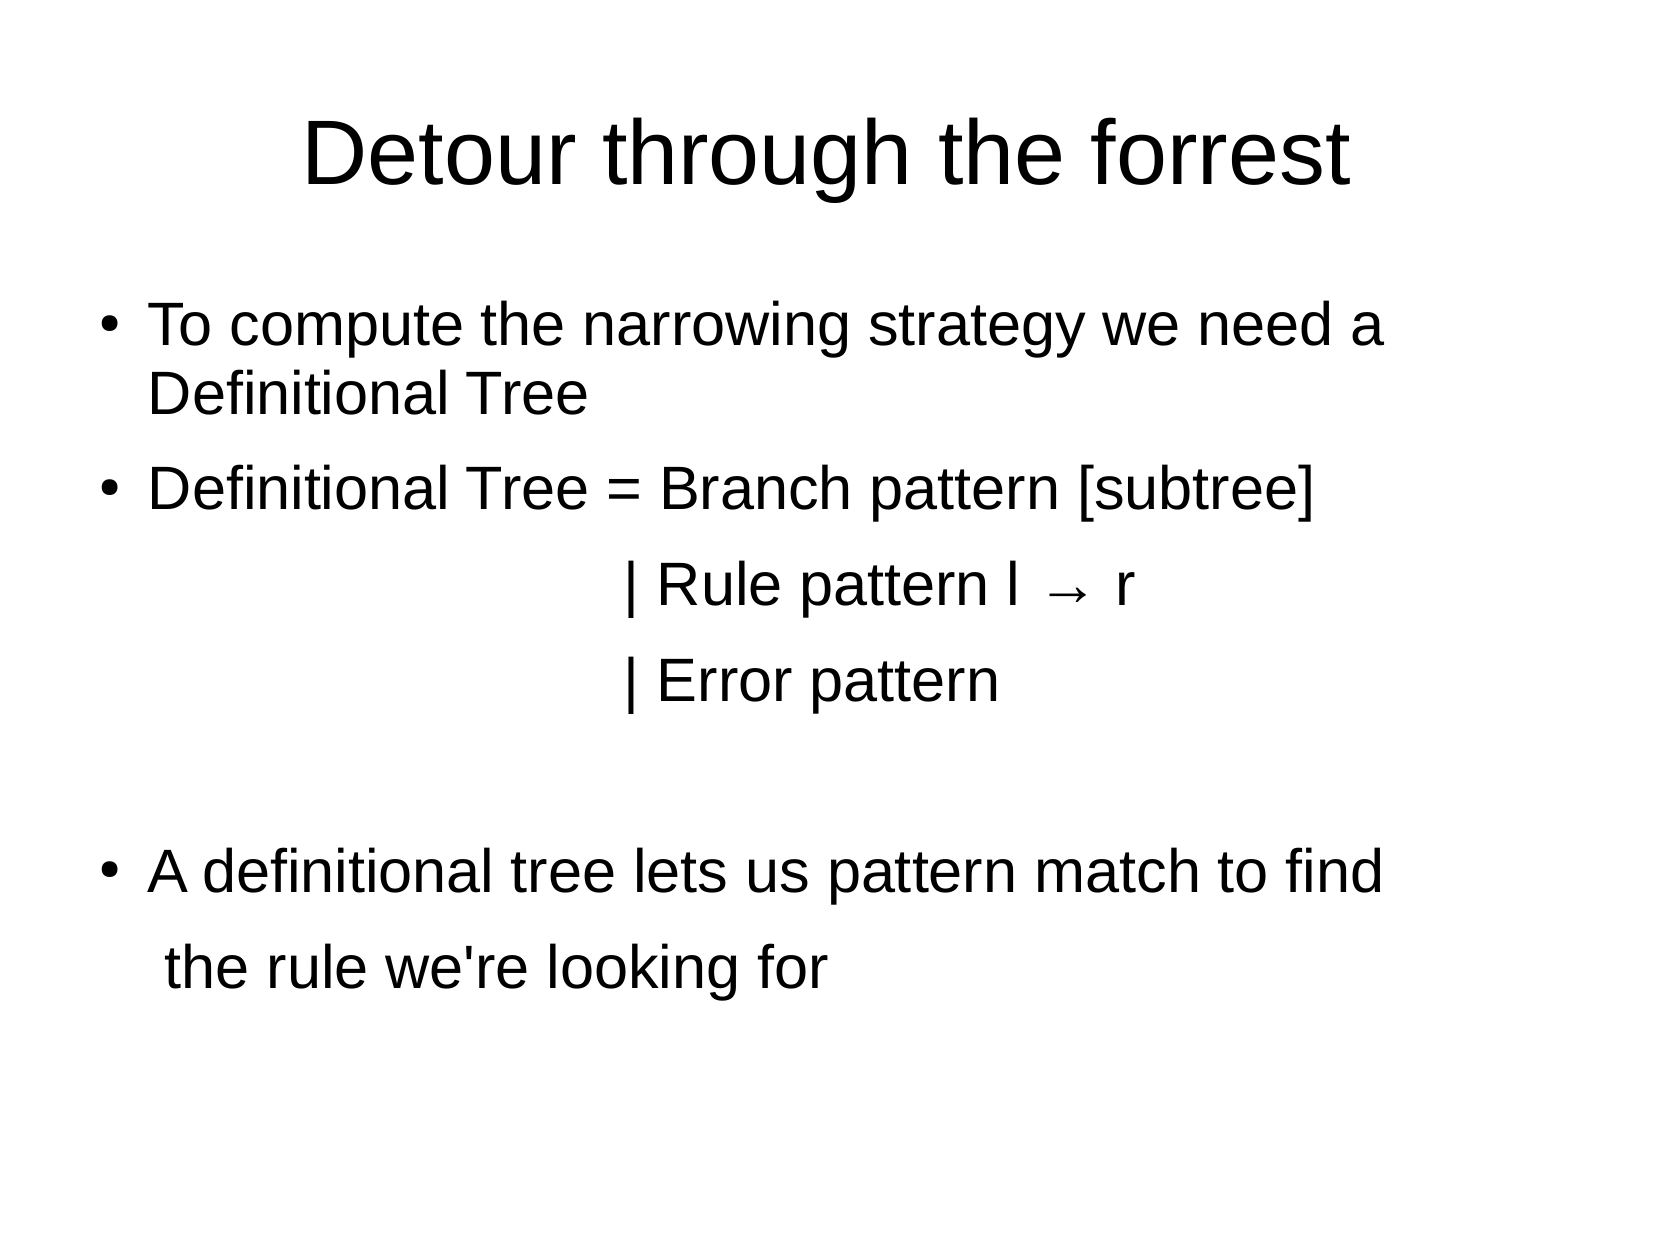

# Detour through the forrest
To compute the narrowing strategy we need a Definitional Tree
Definitional Tree = Branch pattern [subtree]
 | Rule pattern l → r
 | Error pattern
A definitional tree lets us pattern match to find
 the rule we're looking for